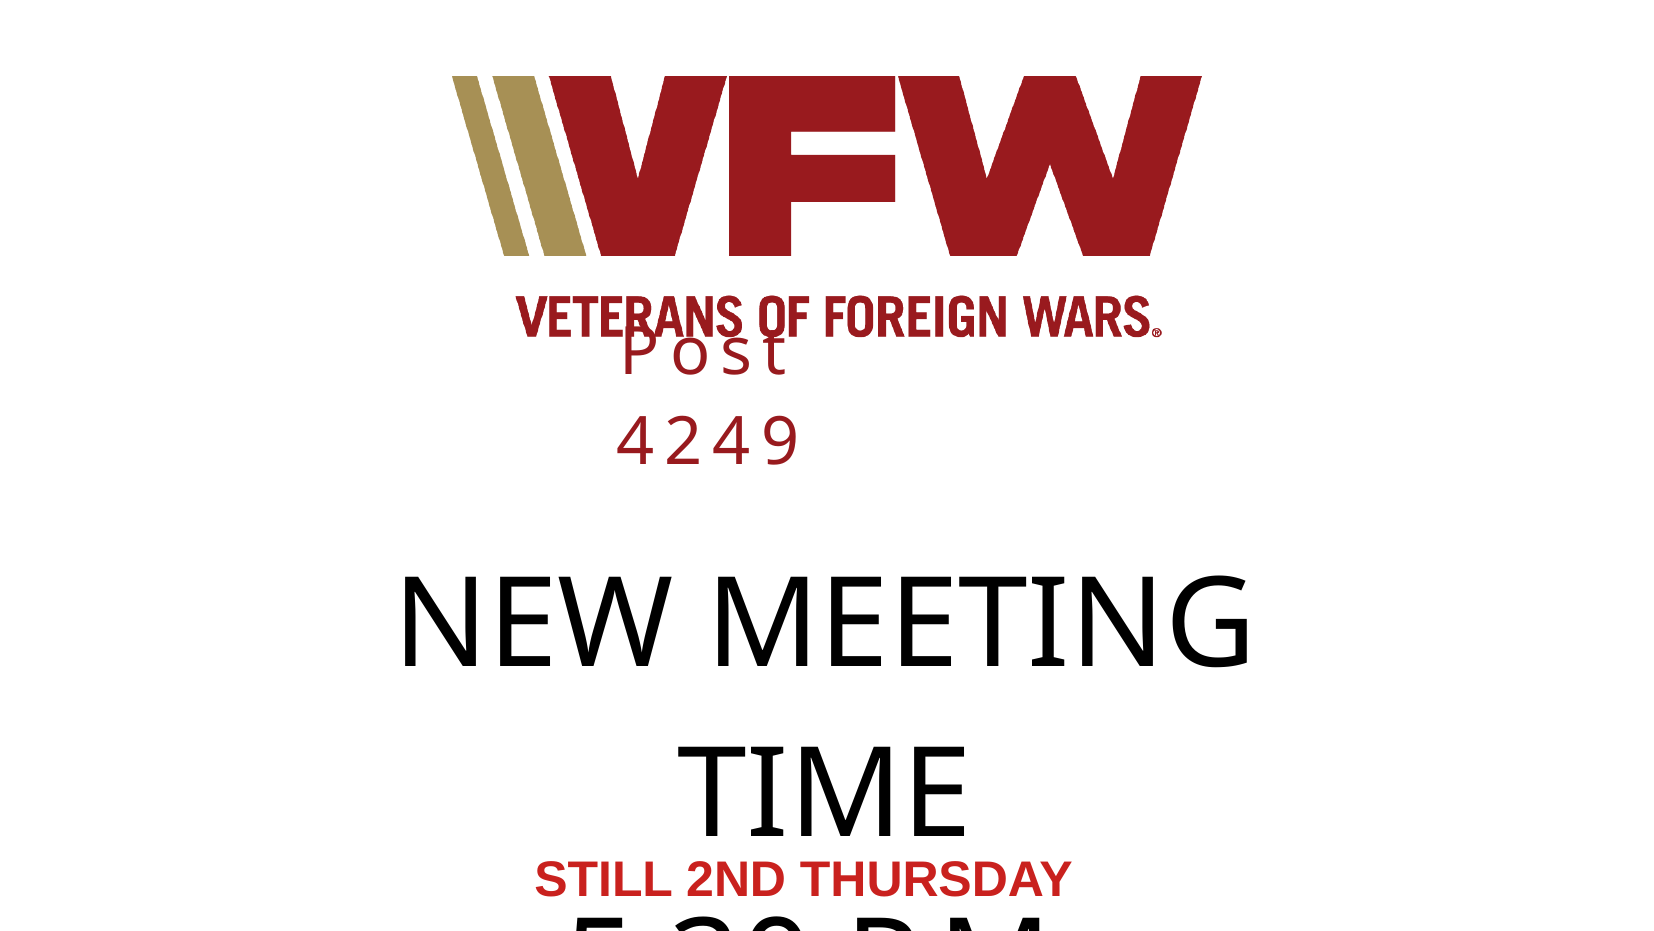

Post 4249
NEW MEETING TIME
5:30 P.M.
STILL 2ND THURSDAY